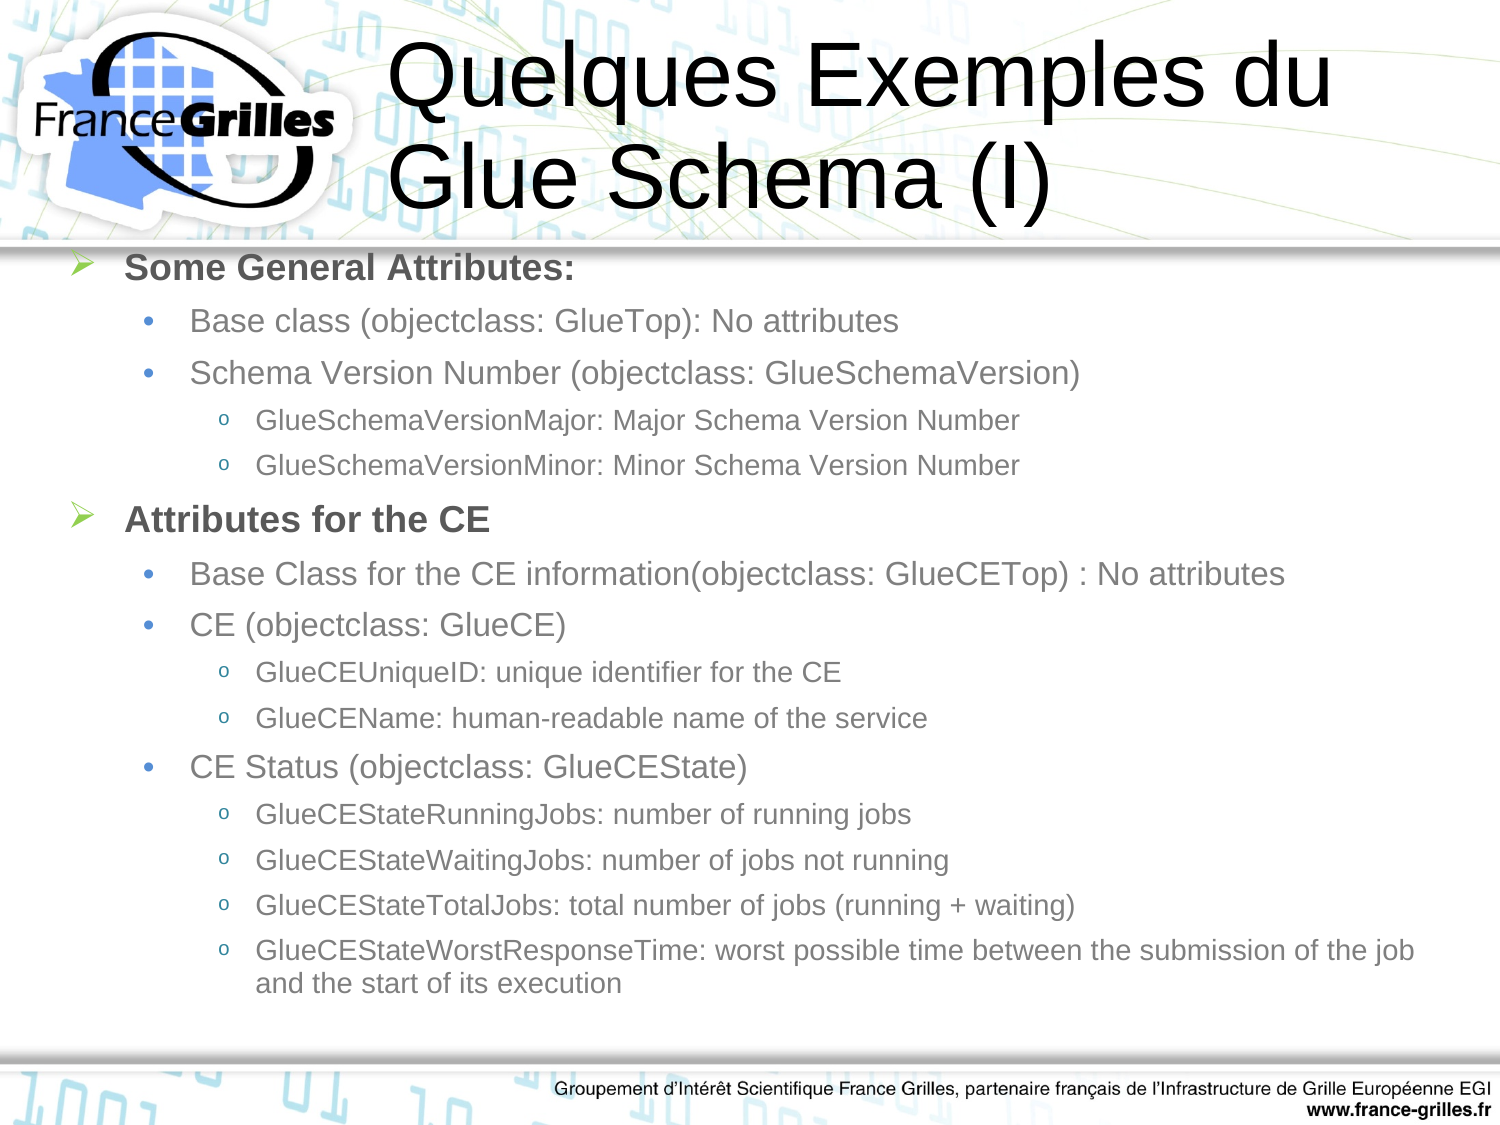

# Quelques Exemples du Glue Schema (I)
Some General Attributes:
Base class (objectclass: GlueTop): No attributes
Schema Version Number (objectclass: GlueSchemaVersion)
GlueSchemaVersionMajor: Major Schema Version Number
GlueSchemaVersionMinor: Minor Schema Version Number
Attributes for the CE
Base Class for the CE information(objectclass: GlueCETop) : No attributes
CE (objectclass: GlueCE)
GlueCEUniqueID: unique identifier for the CE
GlueCEName: human-readable name of the service
CE Status (objectclass: GlueCEState)
GlueCEStateRunningJobs: number of running jobs
GlueCEStateWaitingJobs: number of jobs not running
GlueCEStateTotalJobs: total number of jobs (running + waiting)
GlueCEStateWorstResponseTime: worst possible time between the submission of the job and the start of its execution